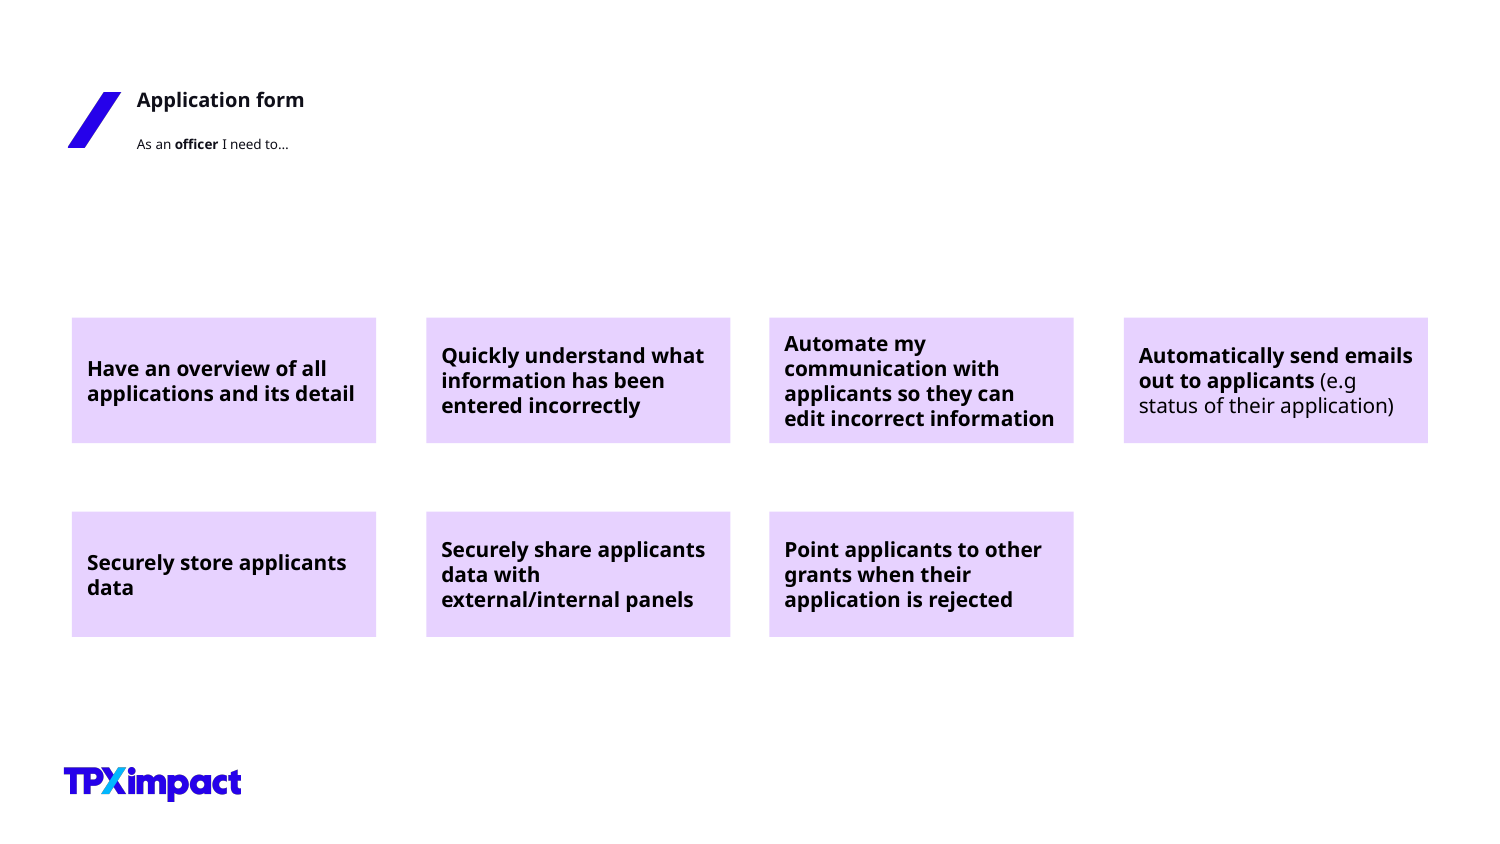

# Application form As an officer I need to…
Have an overview of all applications and its detail
Quickly understand what information has been entered incorrectly
Automate my communication with applicants so they can edit incorrect information
Automatically send emails out to applicants (e.g status of their application)
Securely store applicants data
Securely share applicants data with external/internal panels
Point applicants to other grants when their application is rejected